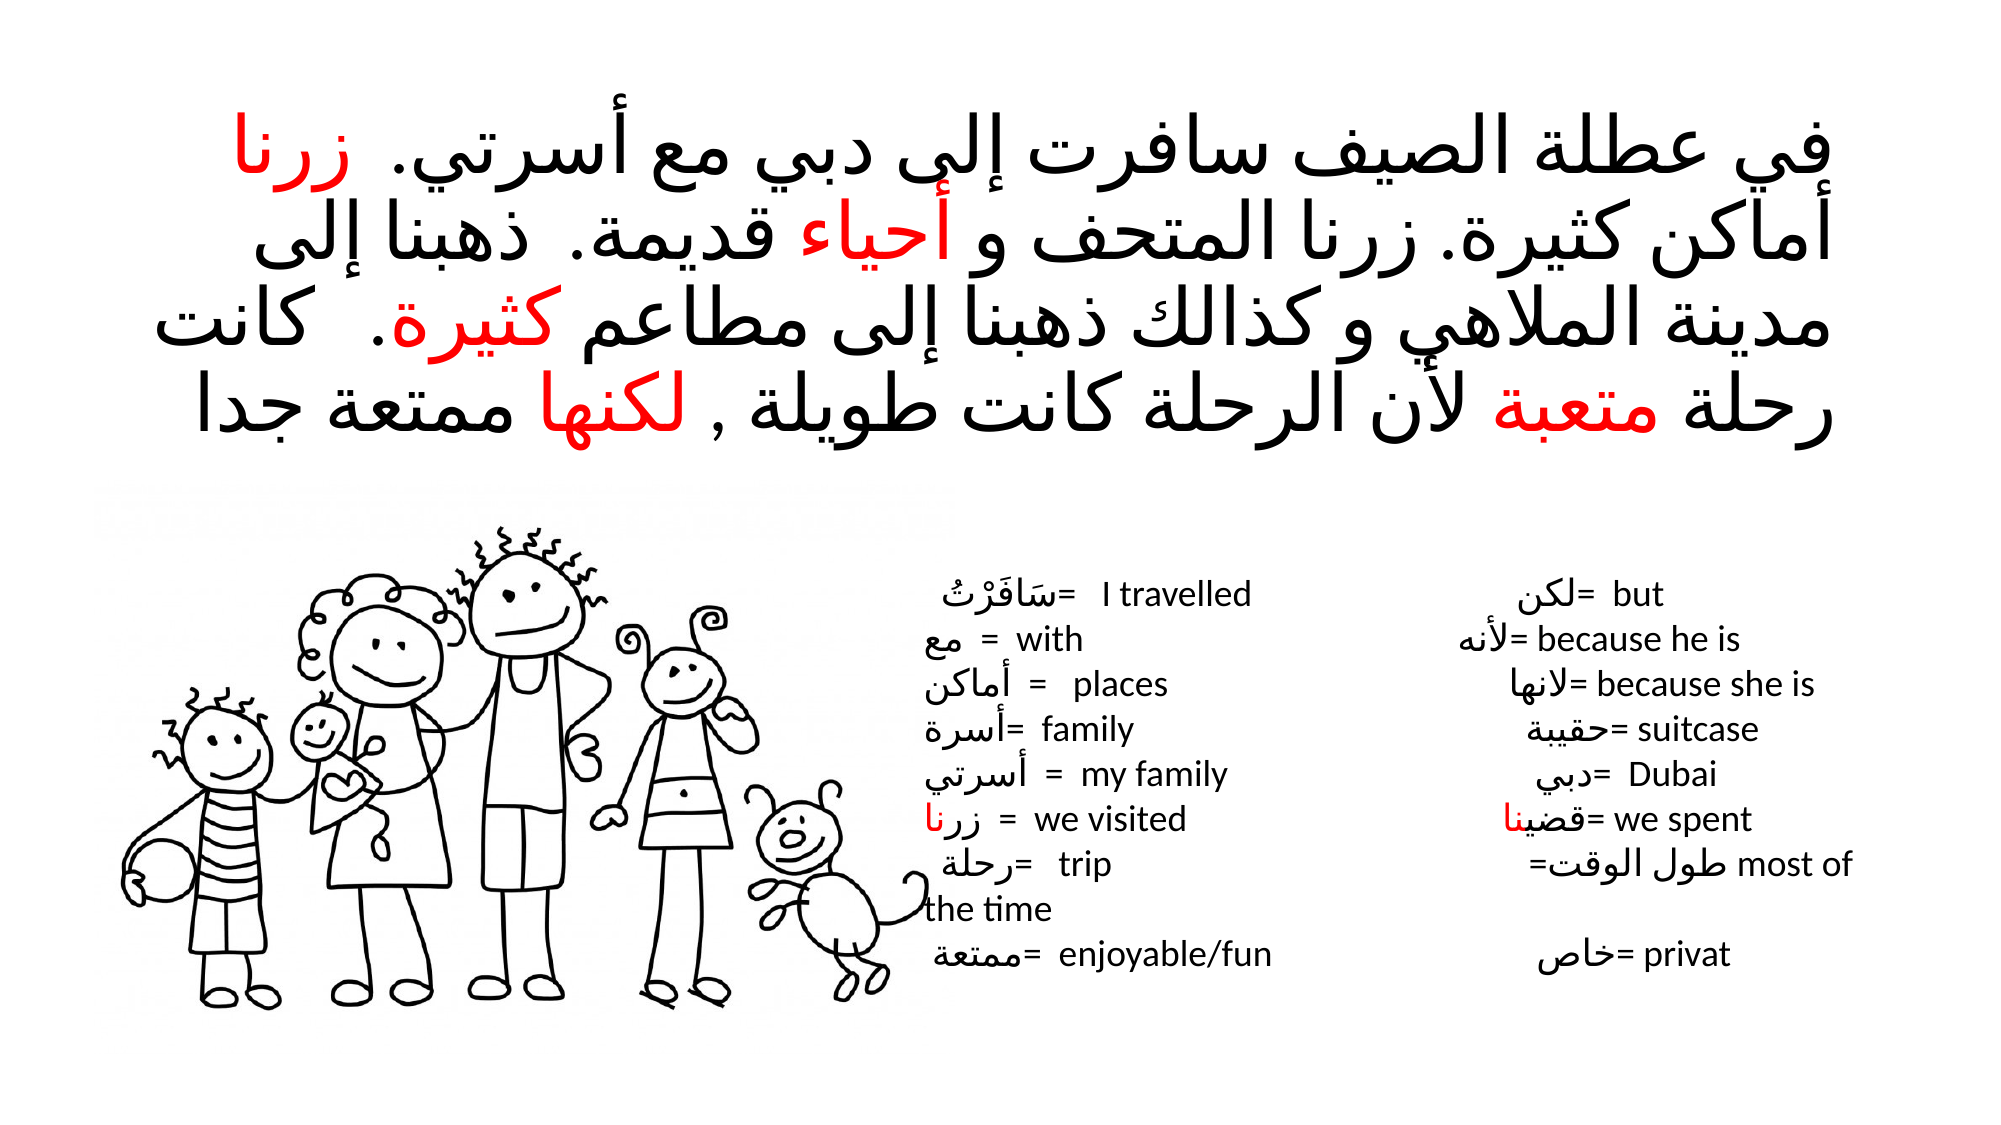

# في عطلة الصيف سافرت إلى دبي مع أسرتي. زرنا أماكن كثيرة. زرنا المتحف و أحياء قديمة. ذهبنا إلى مدينة الملاهي و كذالك ذهبنا إلى مطاعم كثيرة. كانت رحلة متعبة لأن الرحلة كانت طويلة , لكنها ممتعة جدا
 سَافَرْتُ= I travelled لكن= but
مع = with لأنه= because he is
أماكن = places لانها= because she is
أسرة= family حقيبة= suitcase
أسرتي = my family دبي= Dubai
زرنا = we visited قضينا= we spent
 رحلة= trip =طول الوقت most of the time
 ممتعة= enjoyable/fun خاص= privat